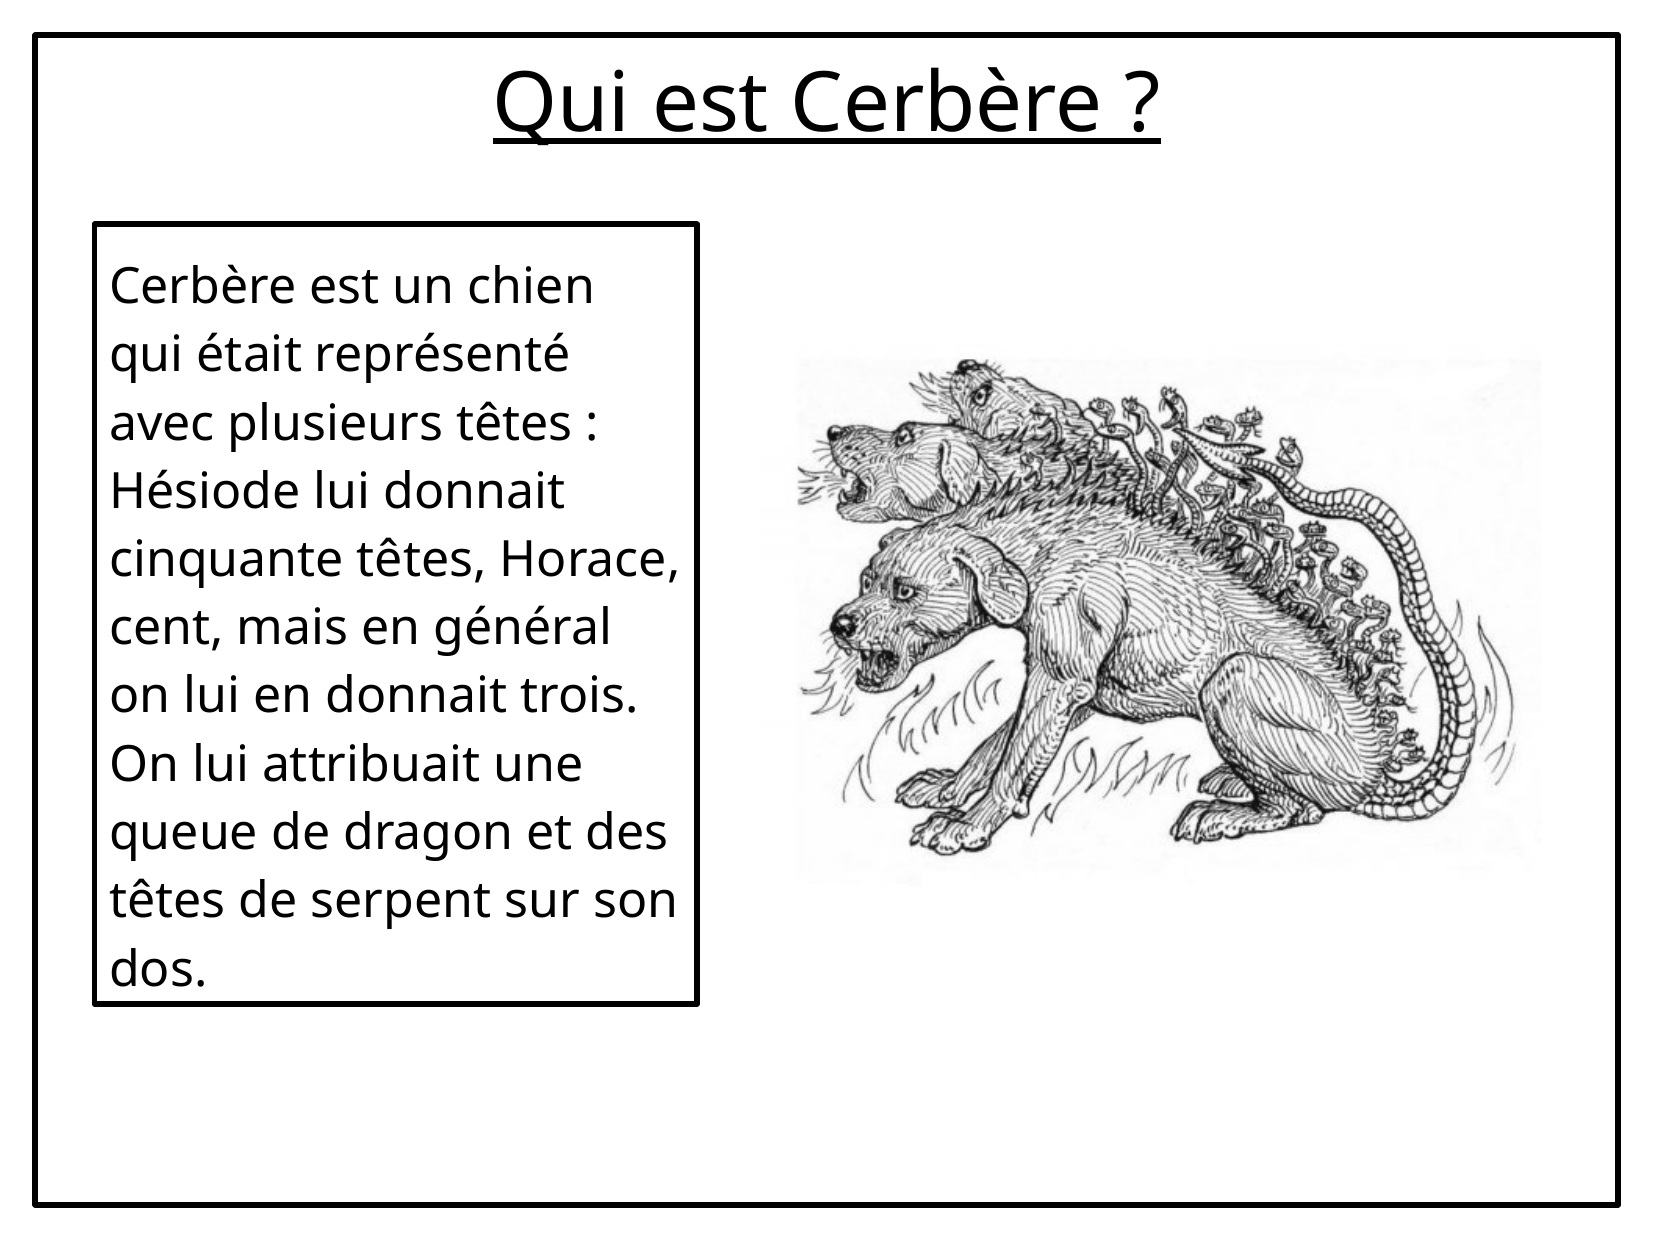

Qui est Cerbère ?
Cerbère est un chien qui était représenté avec plusieurs têtes : Hésiode lui donnait cinquante têtes, Horace, cent, mais en général on lui en donnait trois. On lui attribuait une queue de dragon et des têtes de serpent sur son dos.